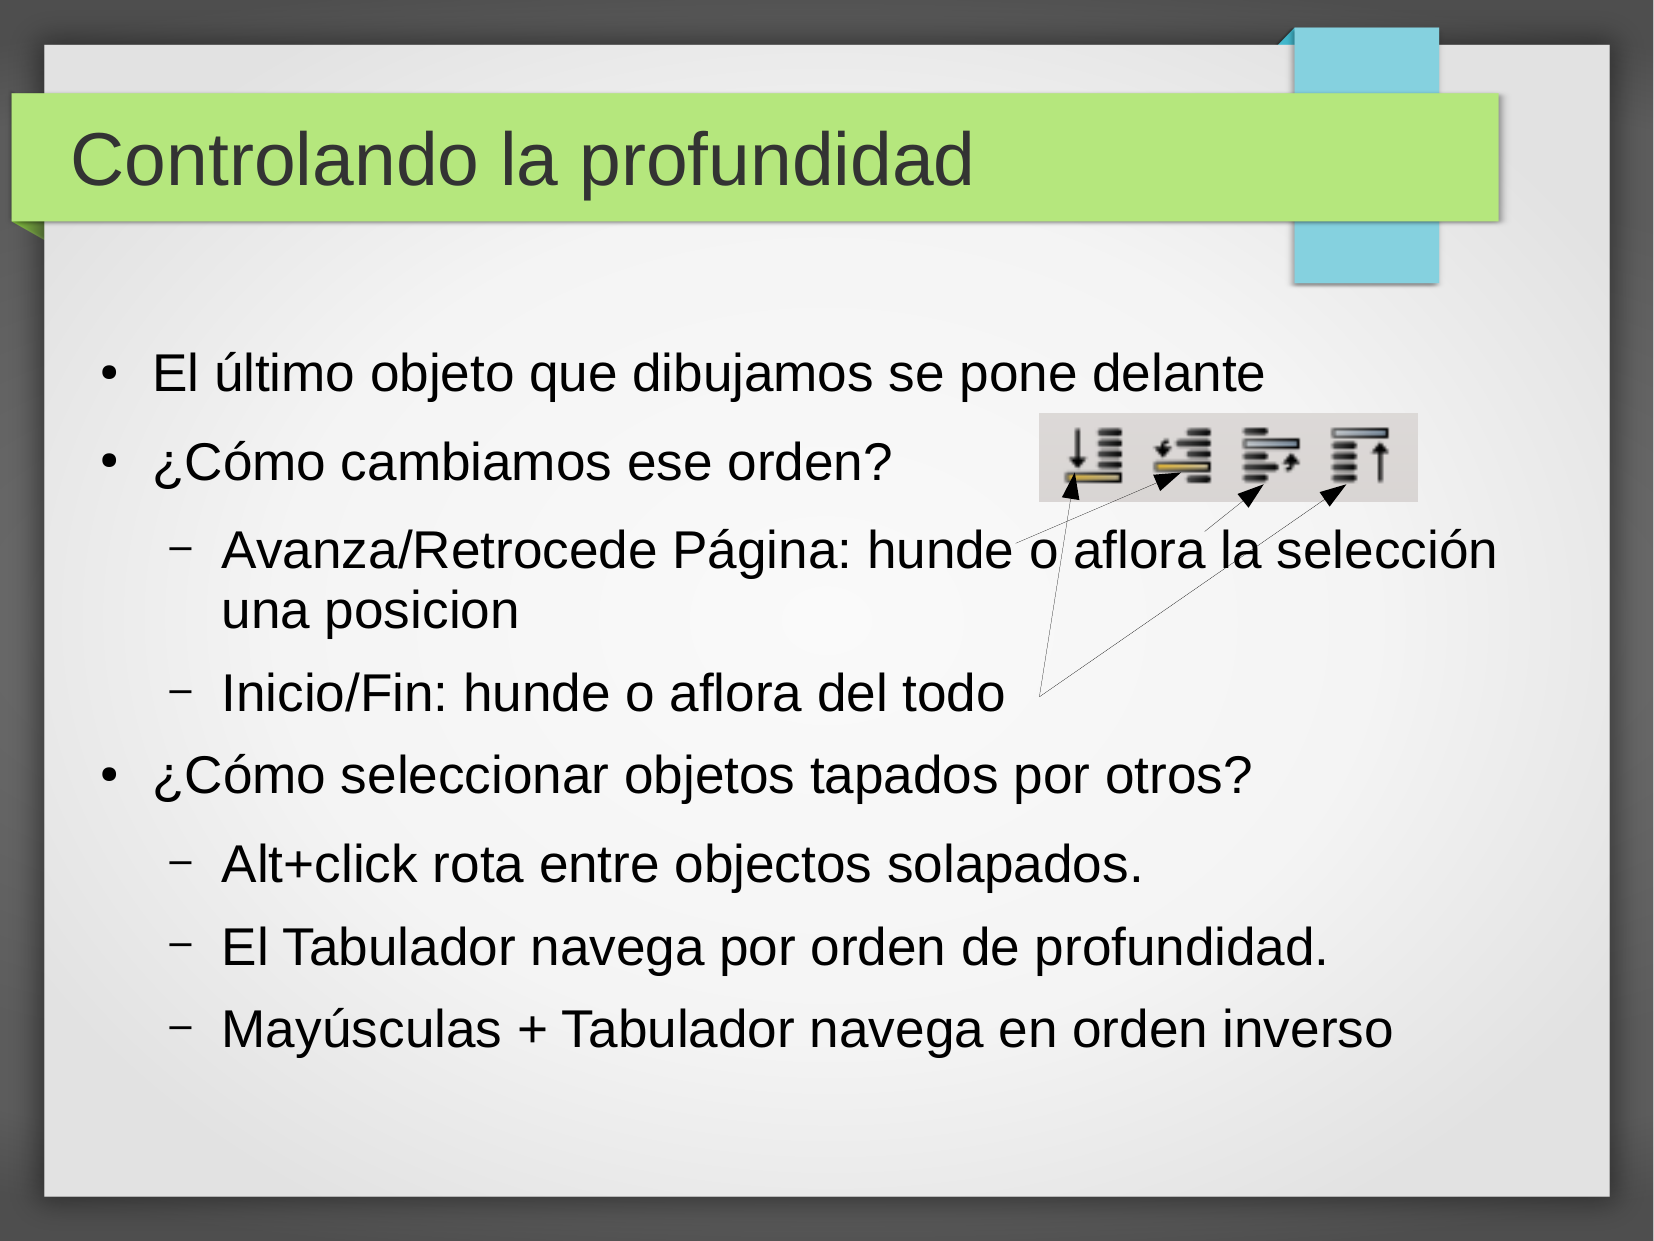

# Controlando la profundidad
El último objeto que dibujamos se pone delante
¿Cómo cambiamos ese orden?
Avanza/Retrocede Página: hunde o aflora la selección una posicion
Inicio/Fin: hunde o aflora del todo
¿Cómo seleccionar objetos tapados por otros?
Alt+click rota entre objectos solapados.
El Tabulador navega por orden de profundidad.
Mayúsculas + Tabulador navega en orden inverso